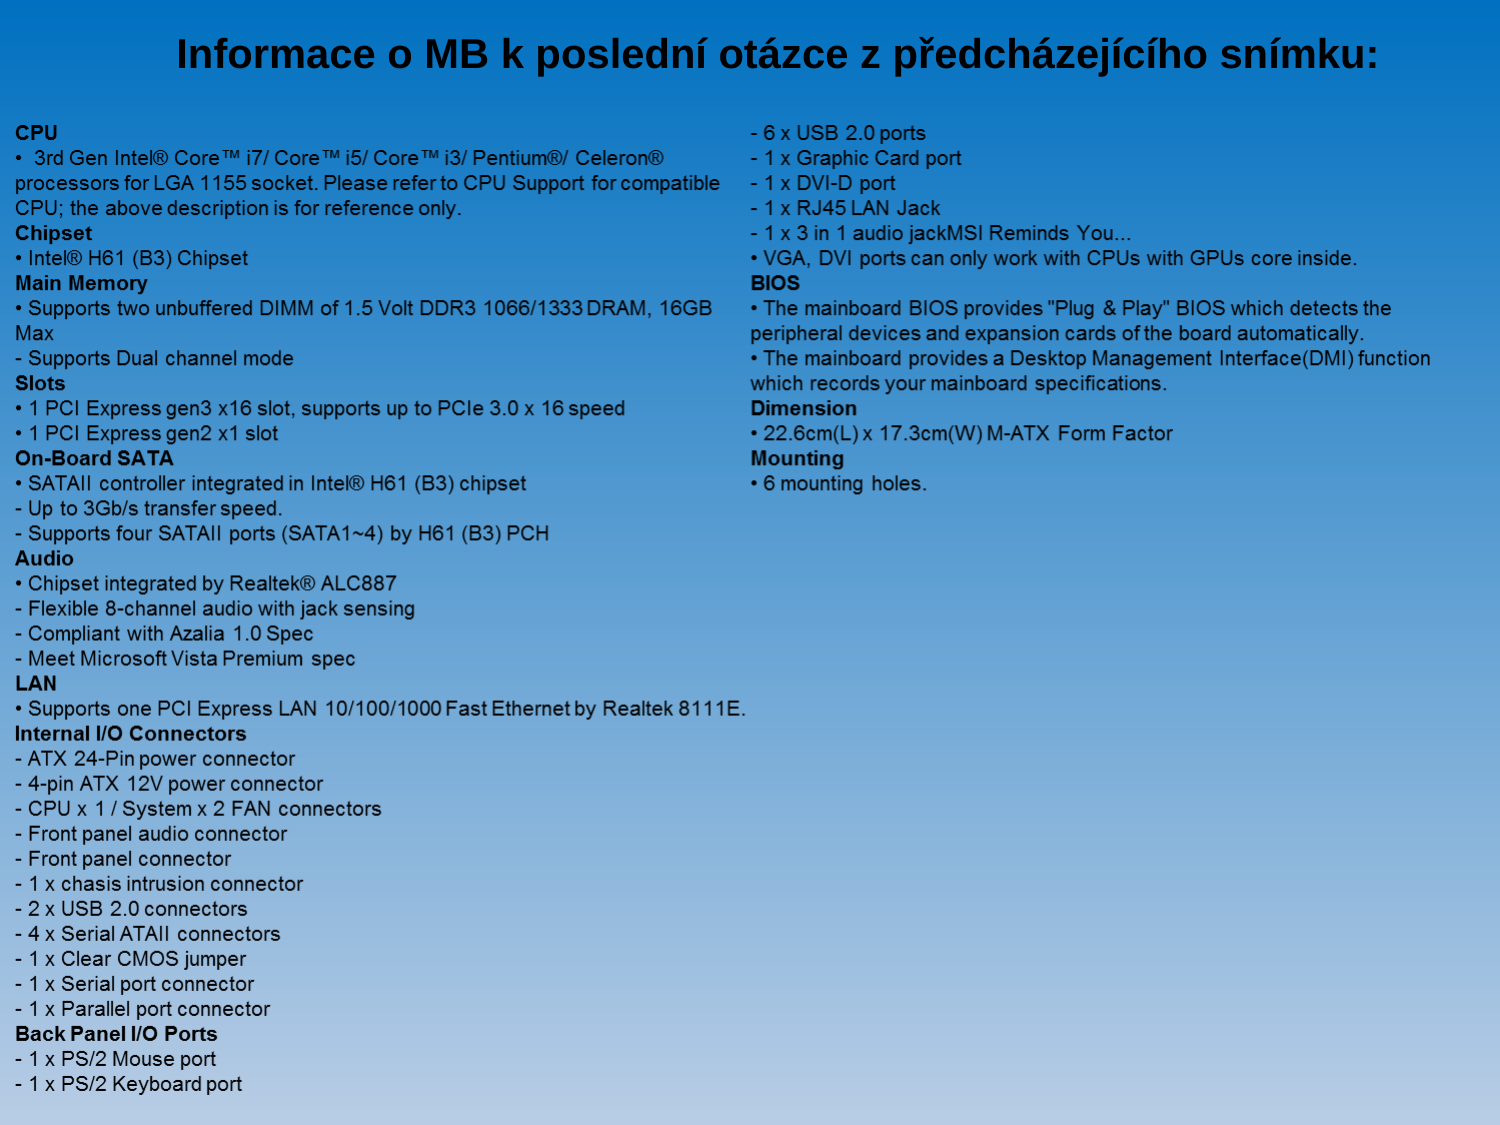

# Informace o MB k poslední otázce z předcházejícího snímku: